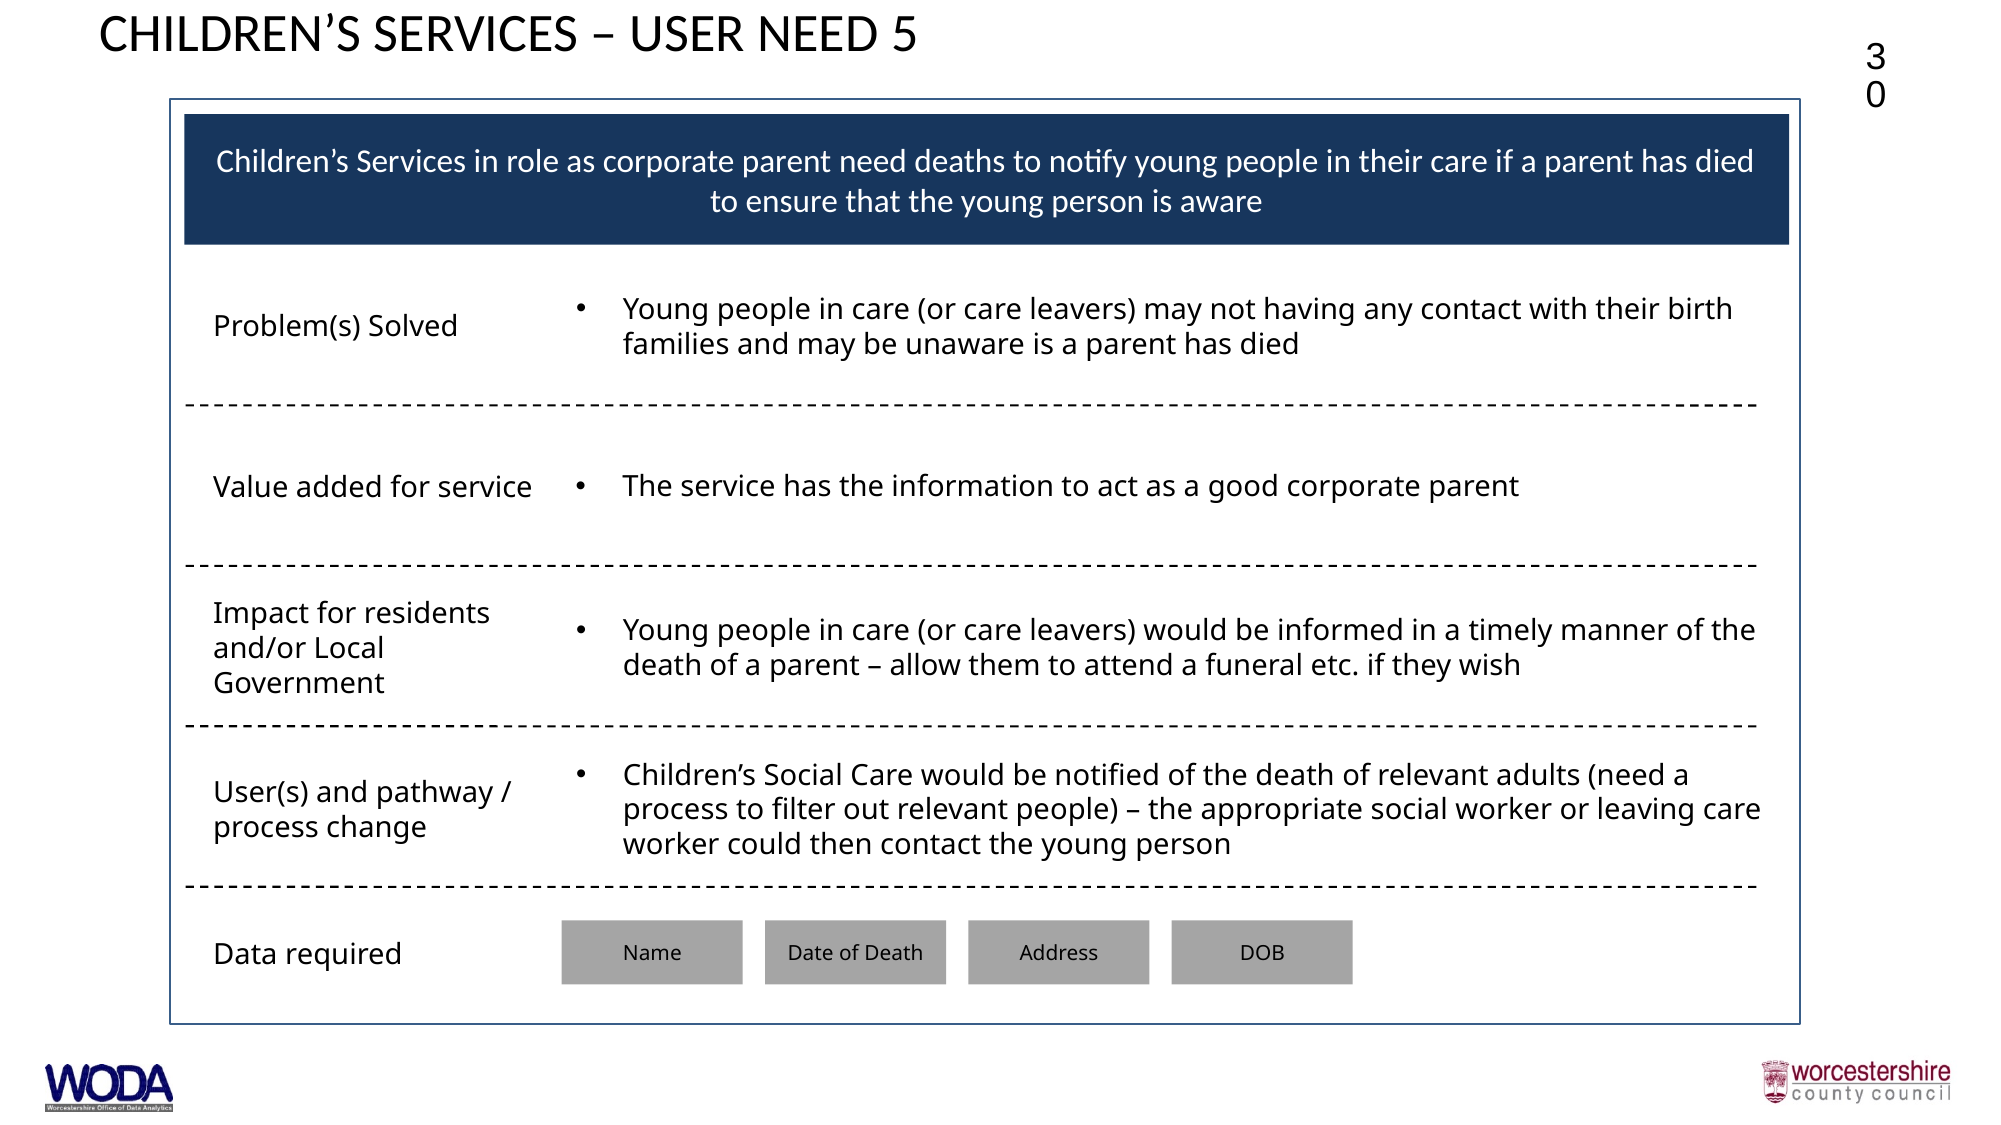

# CHILDREN’S SERVICES – USER NEED 5
Children’s Services in role as corporate parent need deaths to notify young people in their care if a parent has died to ensure that the young person is aware
Problem(s) Solved
Young people in care (or care leavers) may not having any contact with their birth families and may be unaware is a parent has died
The service has the information to act as a good corporate parent
Value added for service
Impact for residents and/or Local Government
Young people in care (or care leavers) would be informed in a timely manner of the death of a parent – allow them to attend a funeral etc. if they wish
User(s) and pathway / process change
Children’s Social Care would be notified of the death of relevant adults (need a process to filter out relevant people) – the appropriate social worker or leaving care worker could then contact the young person
Data required
Name
Date of Death
Address
DOB